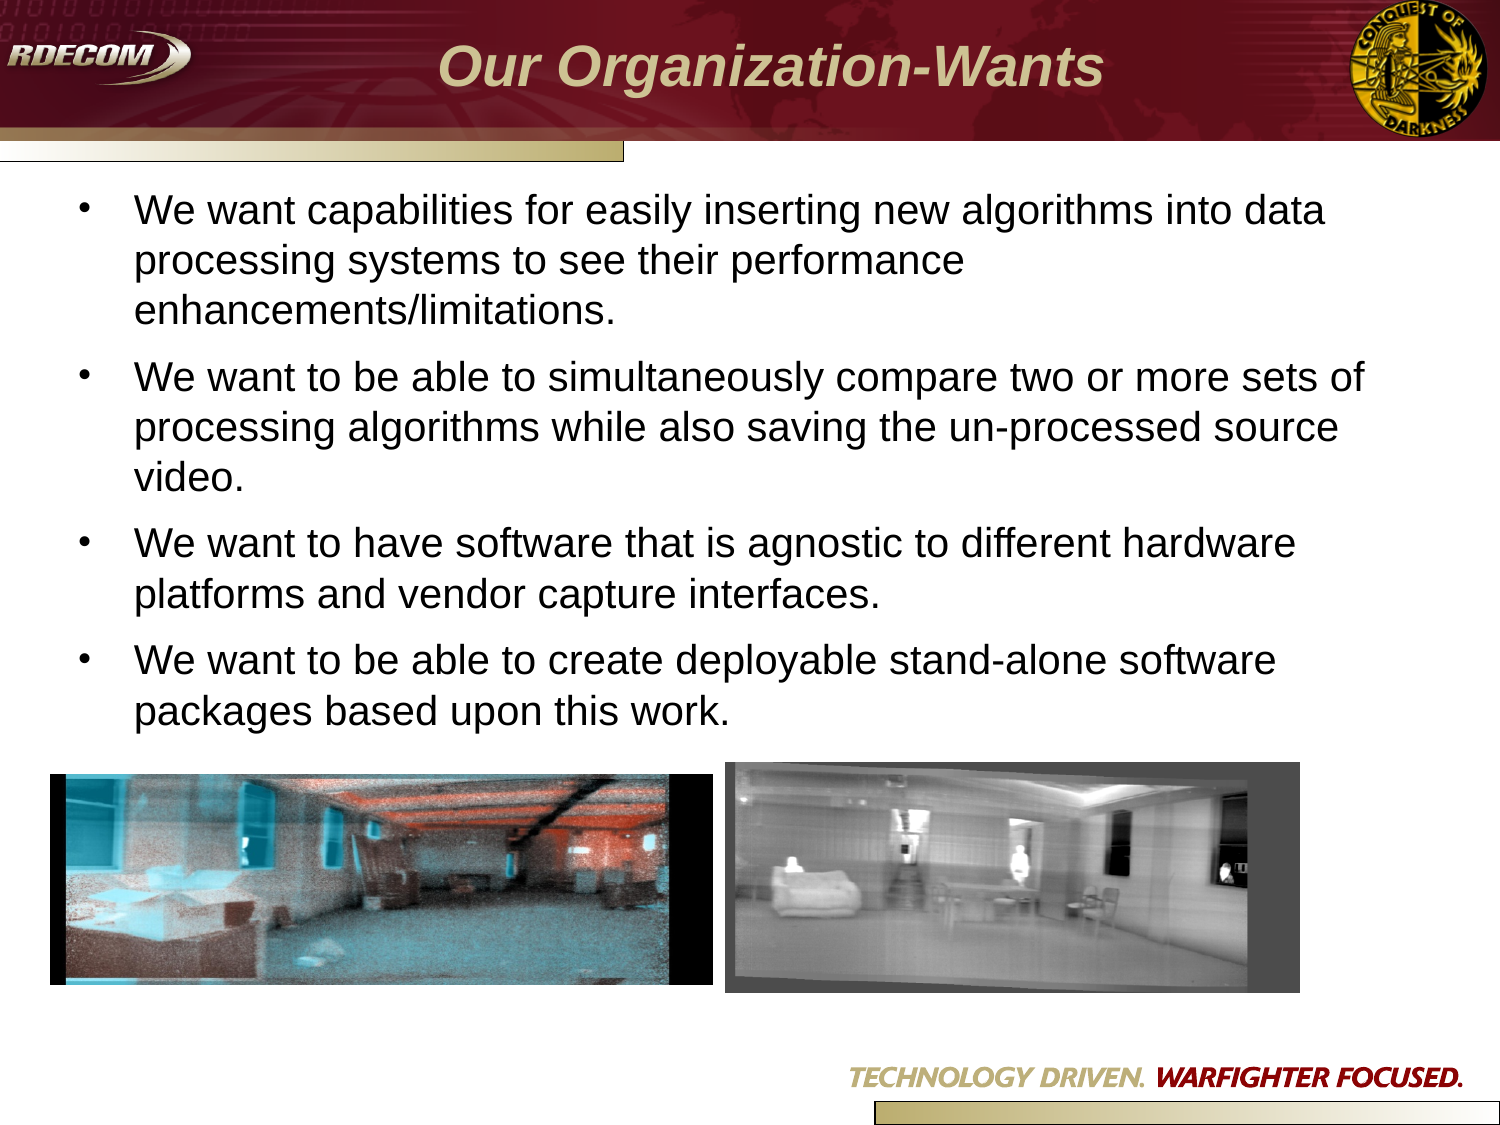

# Our Organization-Wants
We want capabilities for easily inserting new algorithms into data processing systems to see their performance enhancements/limitations.
We want to be able to simultaneously compare two or more sets of processing algorithms while also saving the un-processed source video.
We want to have software that is agnostic to different hardware platforms and vendor capture interfaces.
We want to be able to create deployable stand-alone software packages based upon this work.